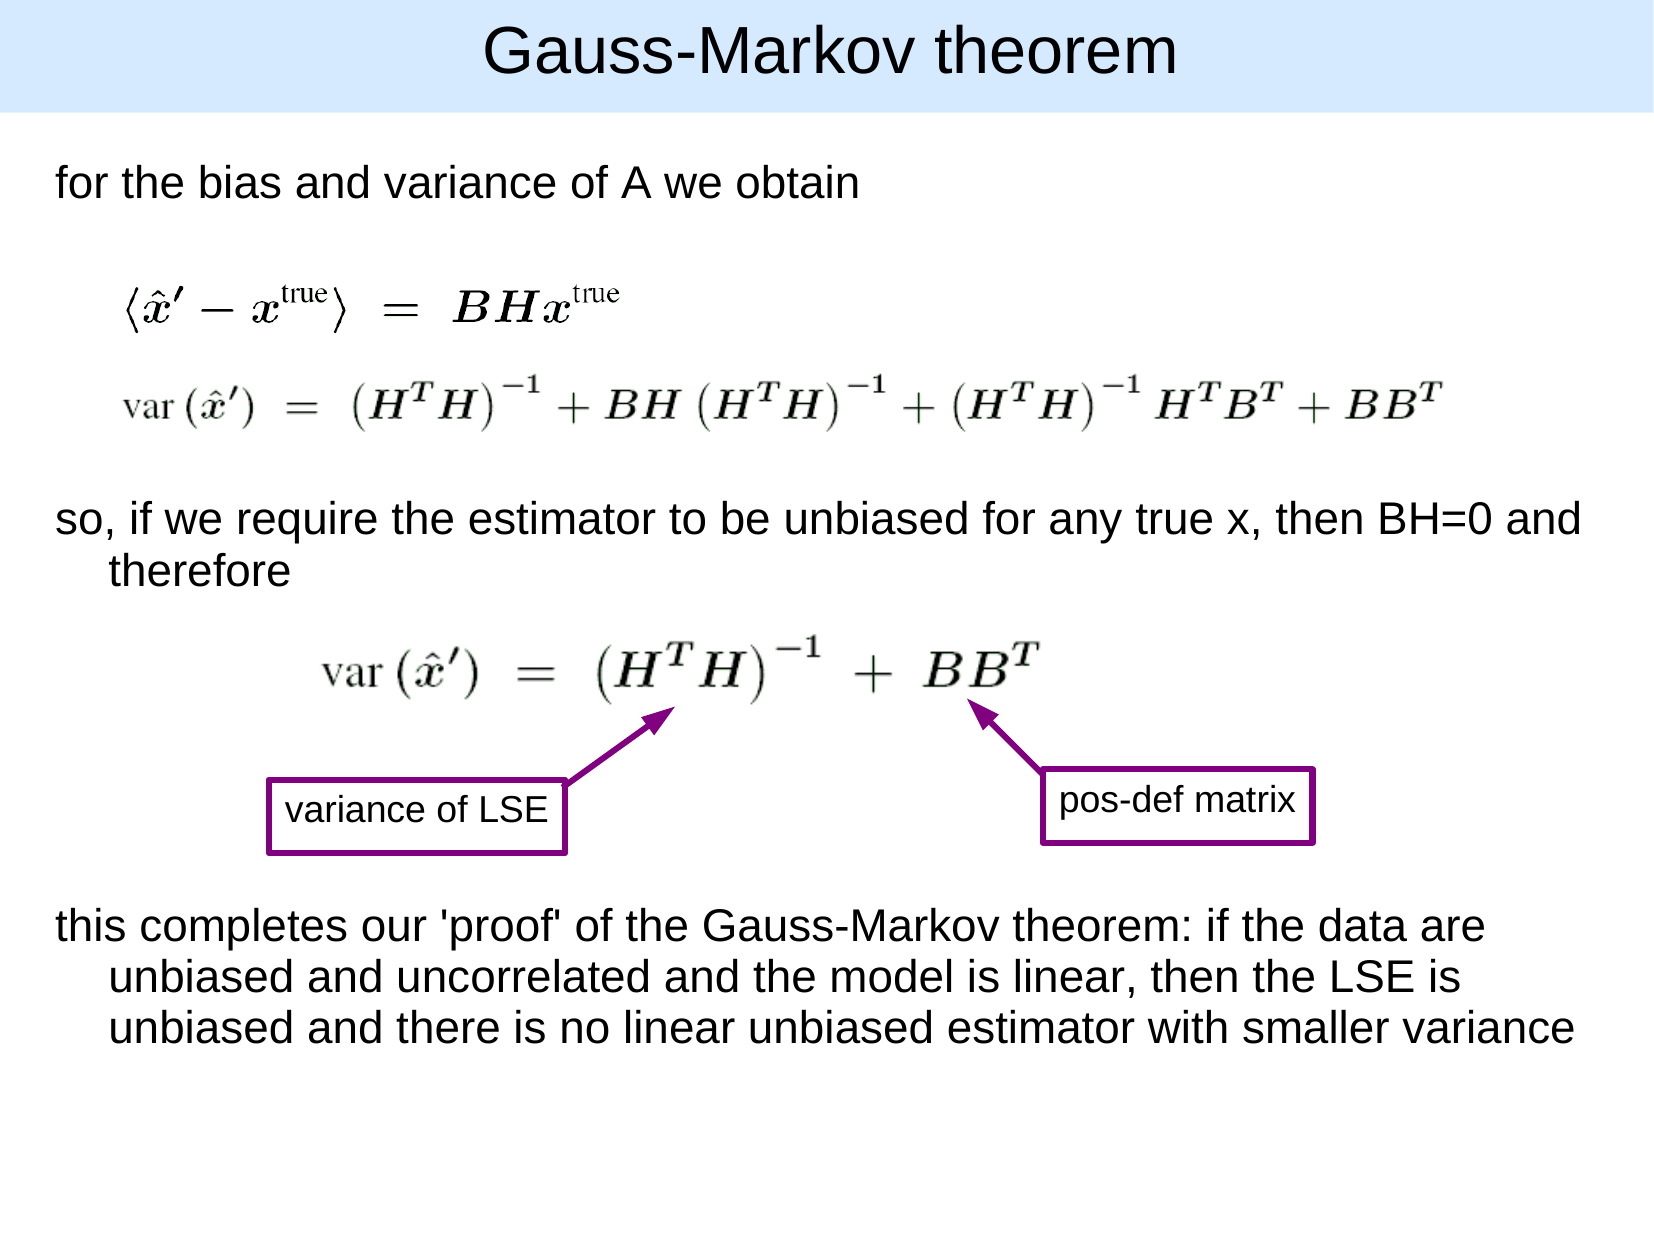

# Gauss-Markov theorem
for the bias and variance of A we obtain
so, if we require the estimator to be unbiased for any true x, then BH=0 and therefore
pos-def matrix
variance of LSE
this completes our 'proof' of the Gauss-Markov theorem: if the data are unbiased and uncorrelated and the model is linear, then the LSE is unbiased and there is no linear unbiased estimator with smaller variance